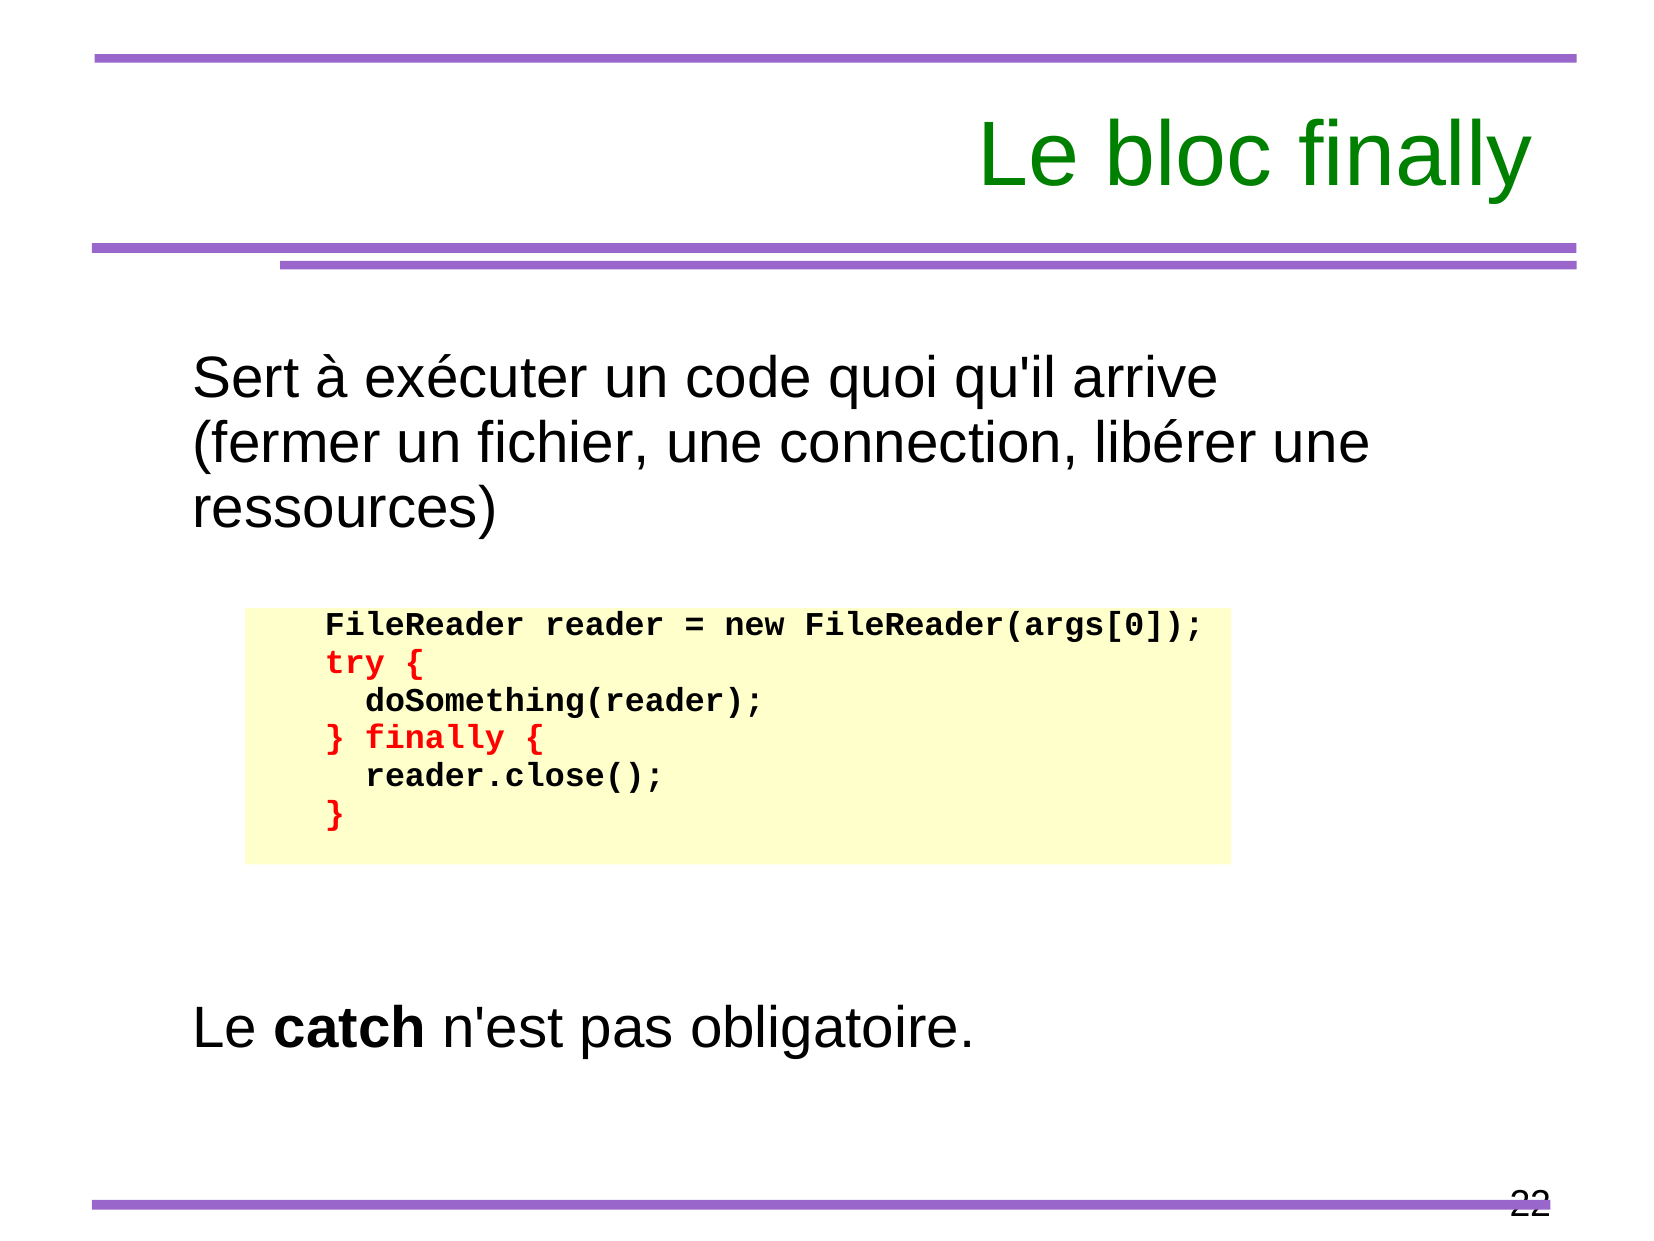

# Le bloc finally
Sert à exécuter un code quoi qu'il arrive
(fermer un fichier, une connection, libérer une ressources)
Le catch n'est pas obligatoire.
 FileReader reader = new FileReader(args[0]);
 try {
 doSomething(reader);
 } finally {
 reader.close();
 }